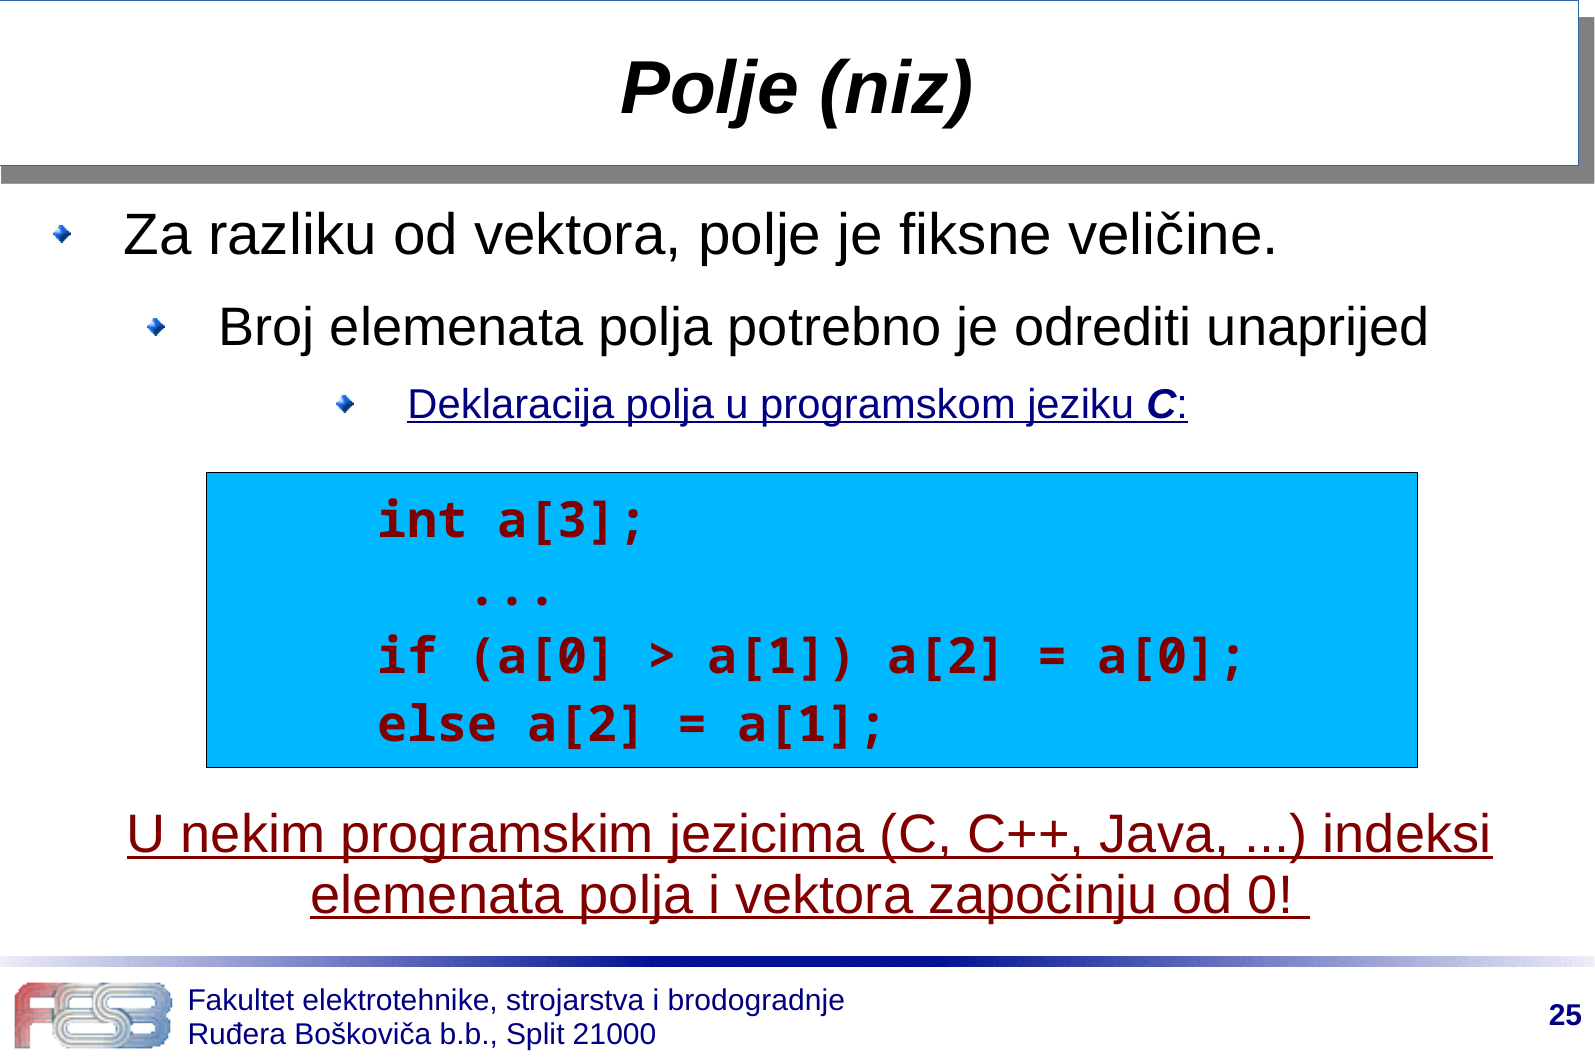

# Polje (niz)
Za razliku od vektora, polje je fiksne veličine.
Broj elemenata polja potrebno je odrediti unaprijed
Deklaracija polja u programskom jeziku C:
int a[3];
 ...
if (a[0] > a[1]) a[2] = a[0];
else a[2] = a[1];
U nekim programskim jezicima (C, C++, Java, ...) indeksi
elemenata polja i vektora započinju od 0!